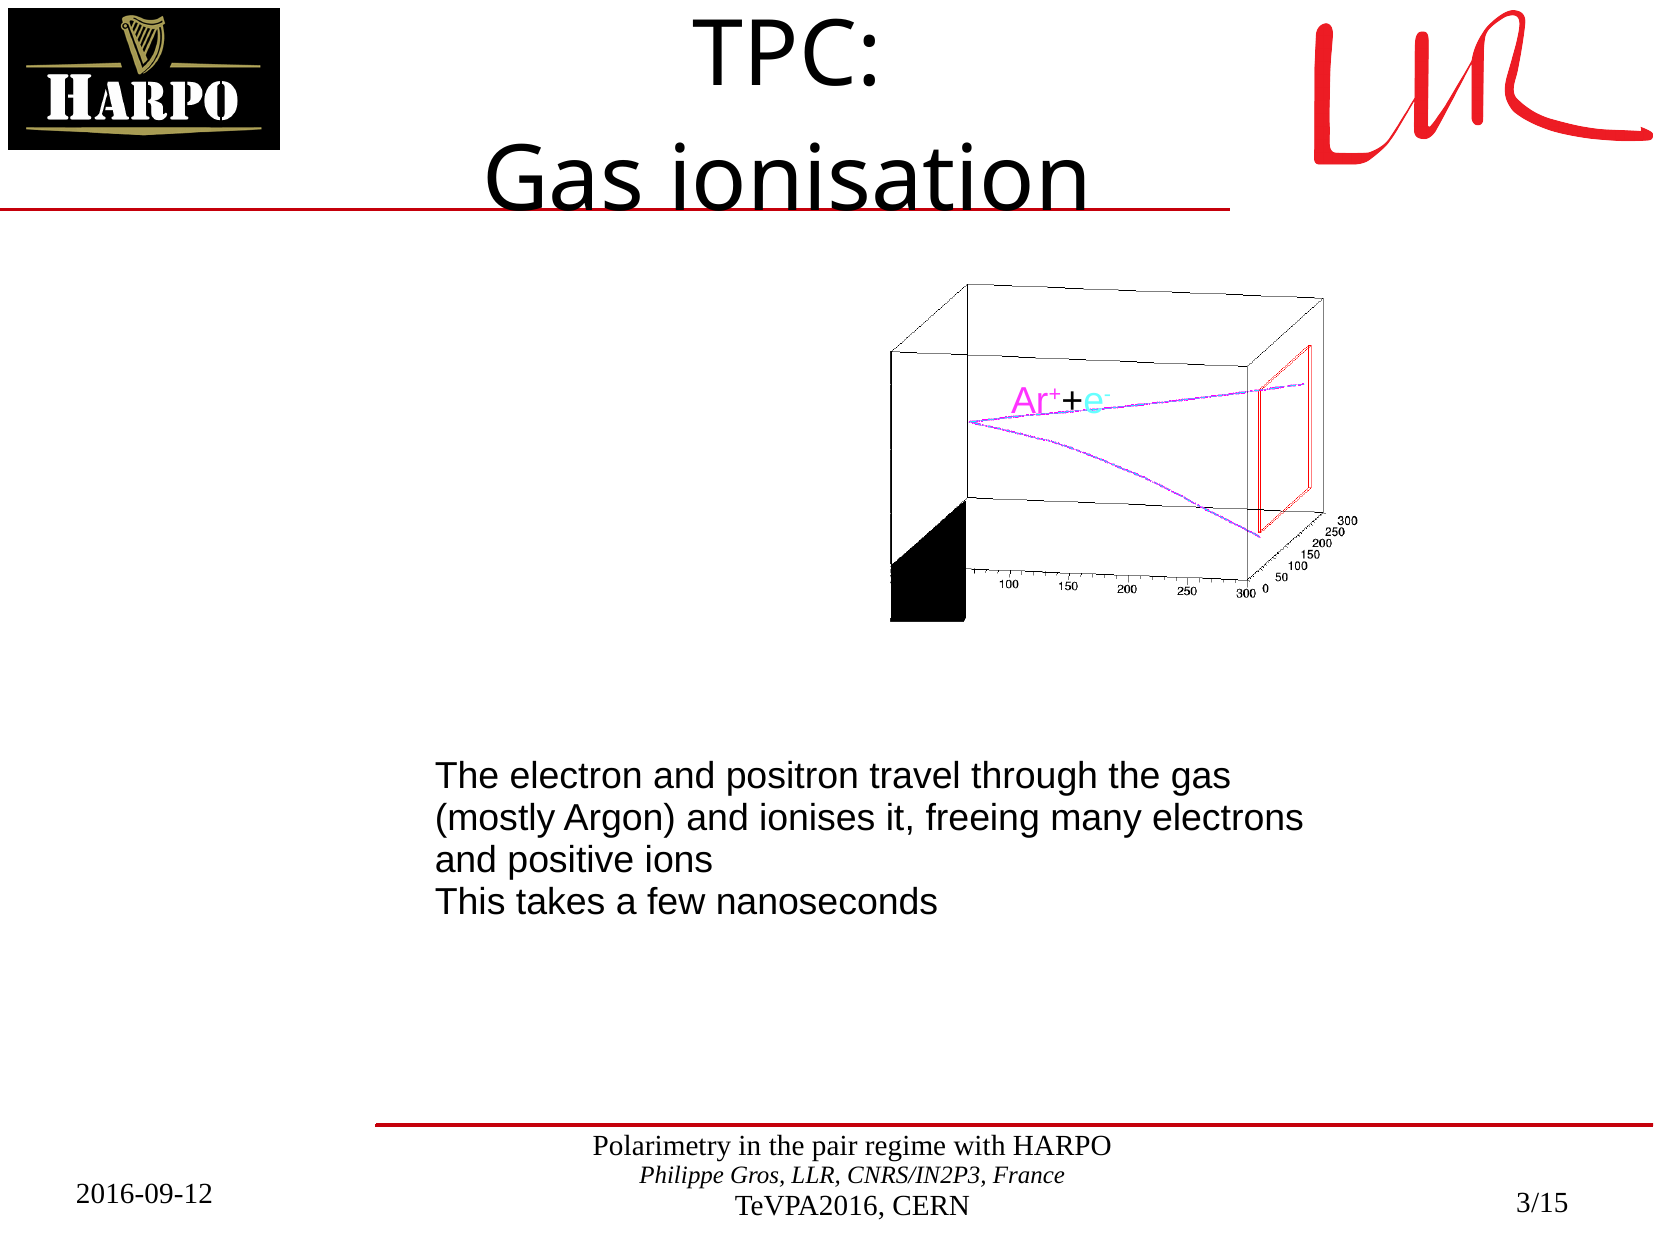

# TPC: Gas ionisation
Ar++e-
The electron and positron travel through the gas (mostly Argon) and ionises it, freeing many electrons and positive ions
This takes a few nanoseconds
2016-09-12
3